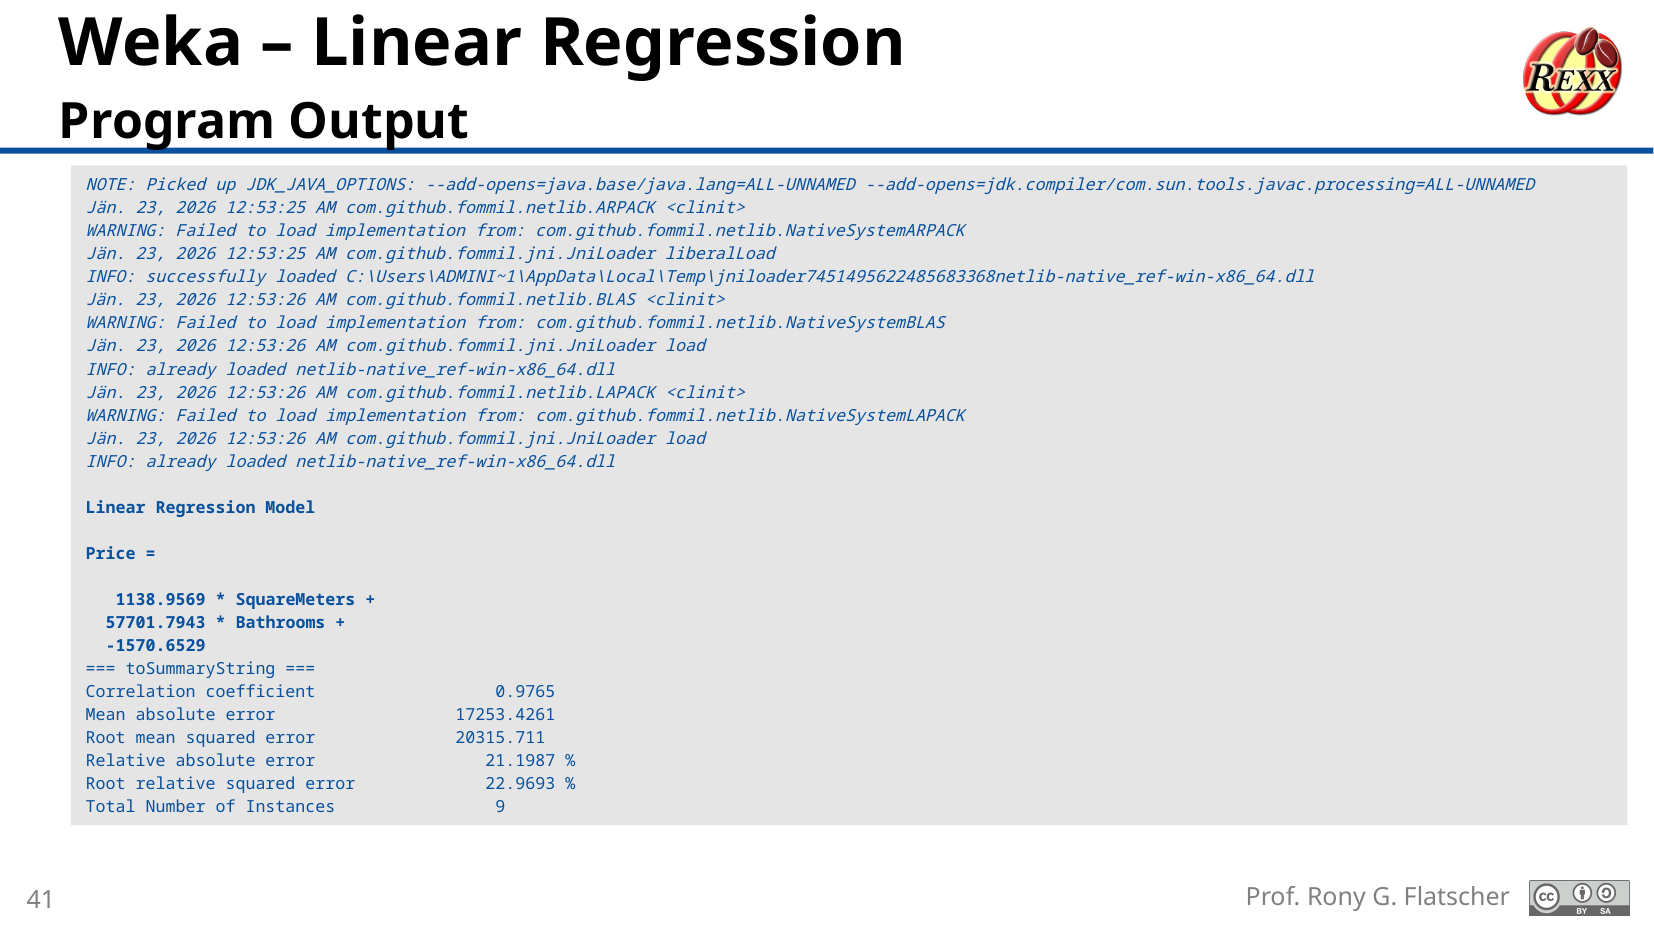

# Weka – Linear Regression Program Output
NOTE: Picked up JDK_JAVA_OPTIONS: --add-opens=java.base/java.lang=ALL-UNNAMED --add-opens=jdk.compiler/com.sun.tools.javac.processing=ALL-UNNAMED
Jän. 23, 2026 12:53:25 AM com.github.fommil.netlib.ARPACK <clinit>
WARNING: Failed to load implementation from: com.github.fommil.netlib.NativeSystemARPACK
Jän. 23, 2026 12:53:25 AM com.github.fommil.jni.JniLoader liberalLoad
INFO: successfully loaded C:\Users\ADMINI~1\AppData\Local\Temp\jniloader7451495622485683368netlib-native_ref-win-x86_64.dll
Jän. 23, 2026 12:53:26 AM com.github.fommil.netlib.BLAS <clinit>
WARNING: Failed to load implementation from: com.github.fommil.netlib.NativeSystemBLAS
Jän. 23, 2026 12:53:26 AM com.github.fommil.jni.JniLoader load
INFO: already loaded netlib-native_ref-win-x86_64.dll
Jän. 23, 2026 12:53:26 AM com.github.fommil.netlib.LAPACK <clinit>
WARNING: Failed to load implementation from: com.github.fommil.netlib.NativeSystemLAPACK
Jän. 23, 2026 12:53:26 AM com.github.fommil.jni.JniLoader load
INFO: already loaded netlib-native_ref-win-x86_64.dll
Linear Regression Model
Price =
 1138.9569 * SquareMeters +
 57701.7943 * Bathrooms +
 -1570.6529
=== toSummaryString ===
Correlation coefficient 0.9765
Mean absolute error 17253.4261
Root mean squared error 20315.711
Relative absolute error 21.1987 %
Root relative squared error 22.9693 %
Total Number of Instances 9